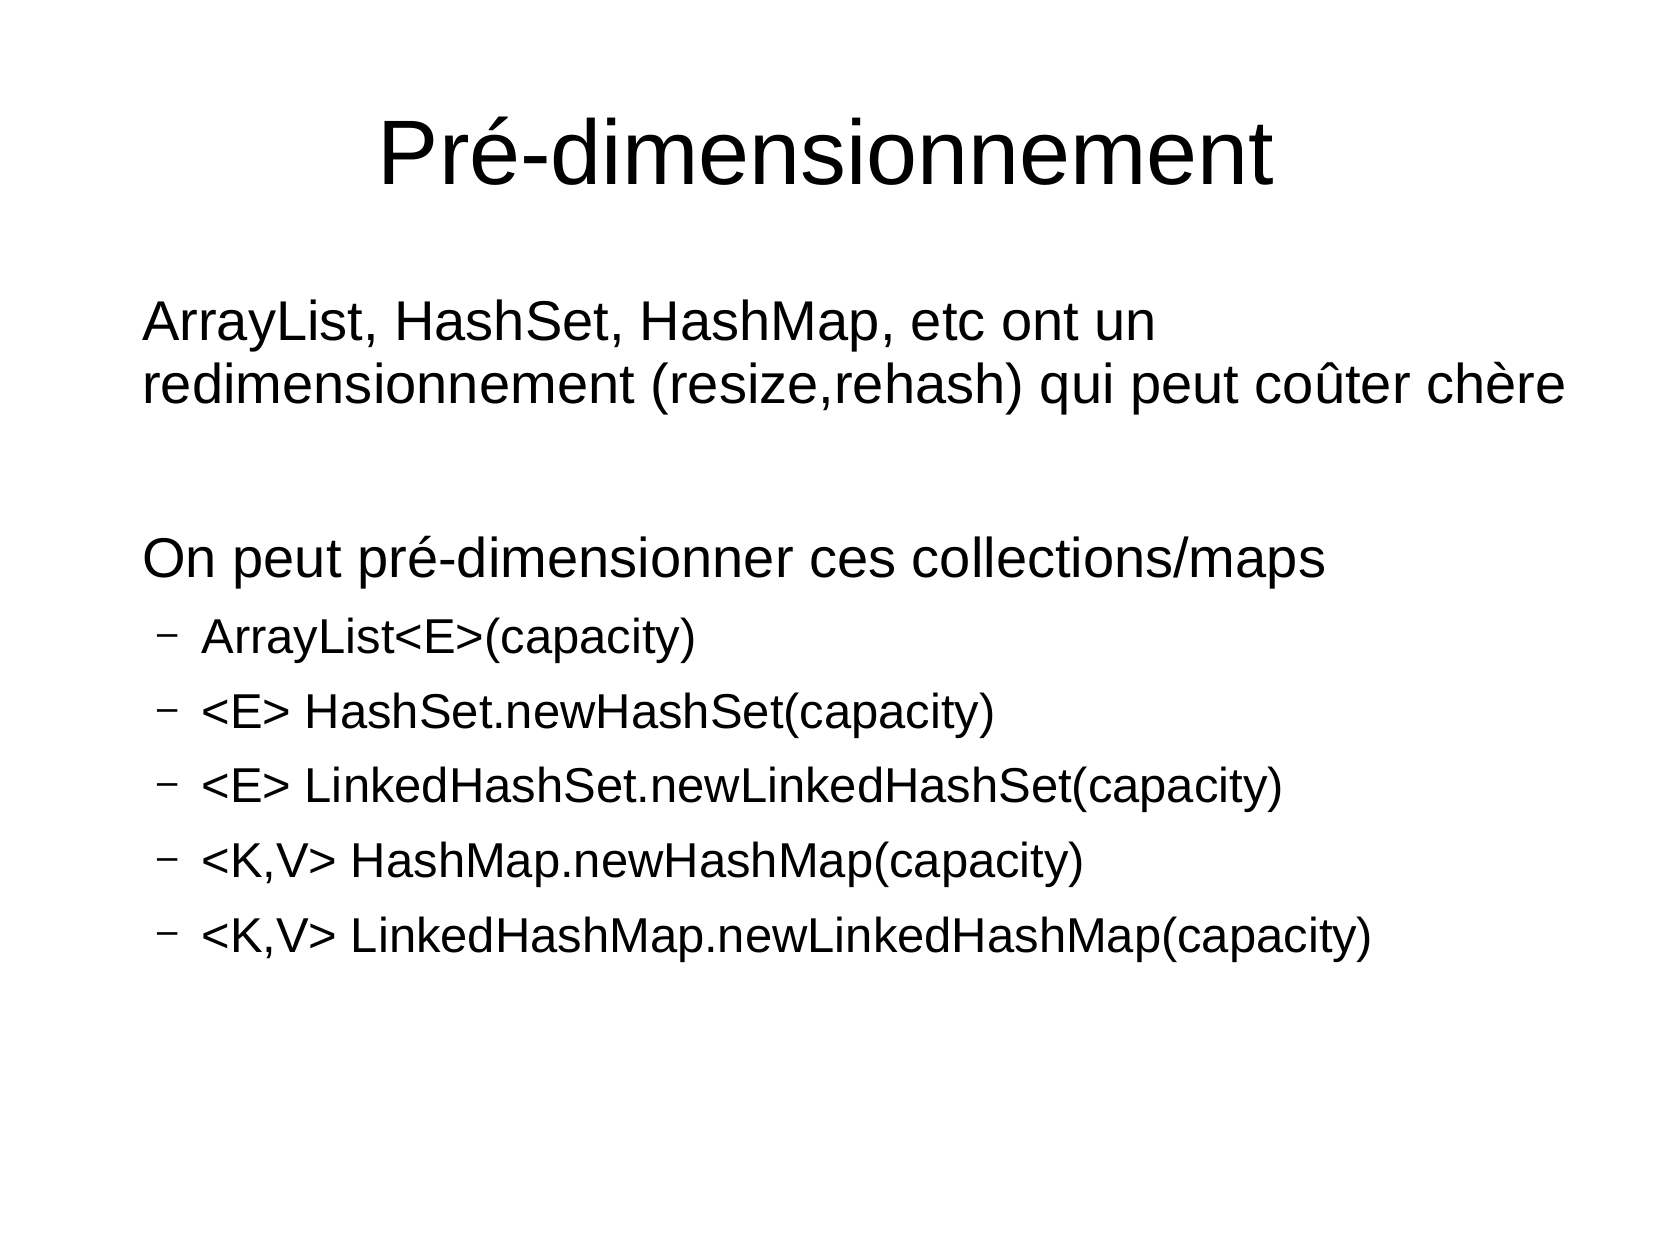

# Pré-dimensionnement
ArrayList, HashSet, HashMap, etc ont un redimensionnement (resize,rehash) qui peut coûter chère
On peut pré-dimensionner ces collections/maps
ArrayList<E>(capacity)
<E> HashSet.newHashSet(capacity)
<E> LinkedHashSet.newLinkedHashSet(capacity)
<K,V> HashMap.newHashMap(capacity)
<K,V> LinkedHashMap.newLinkedHashMap(capacity)